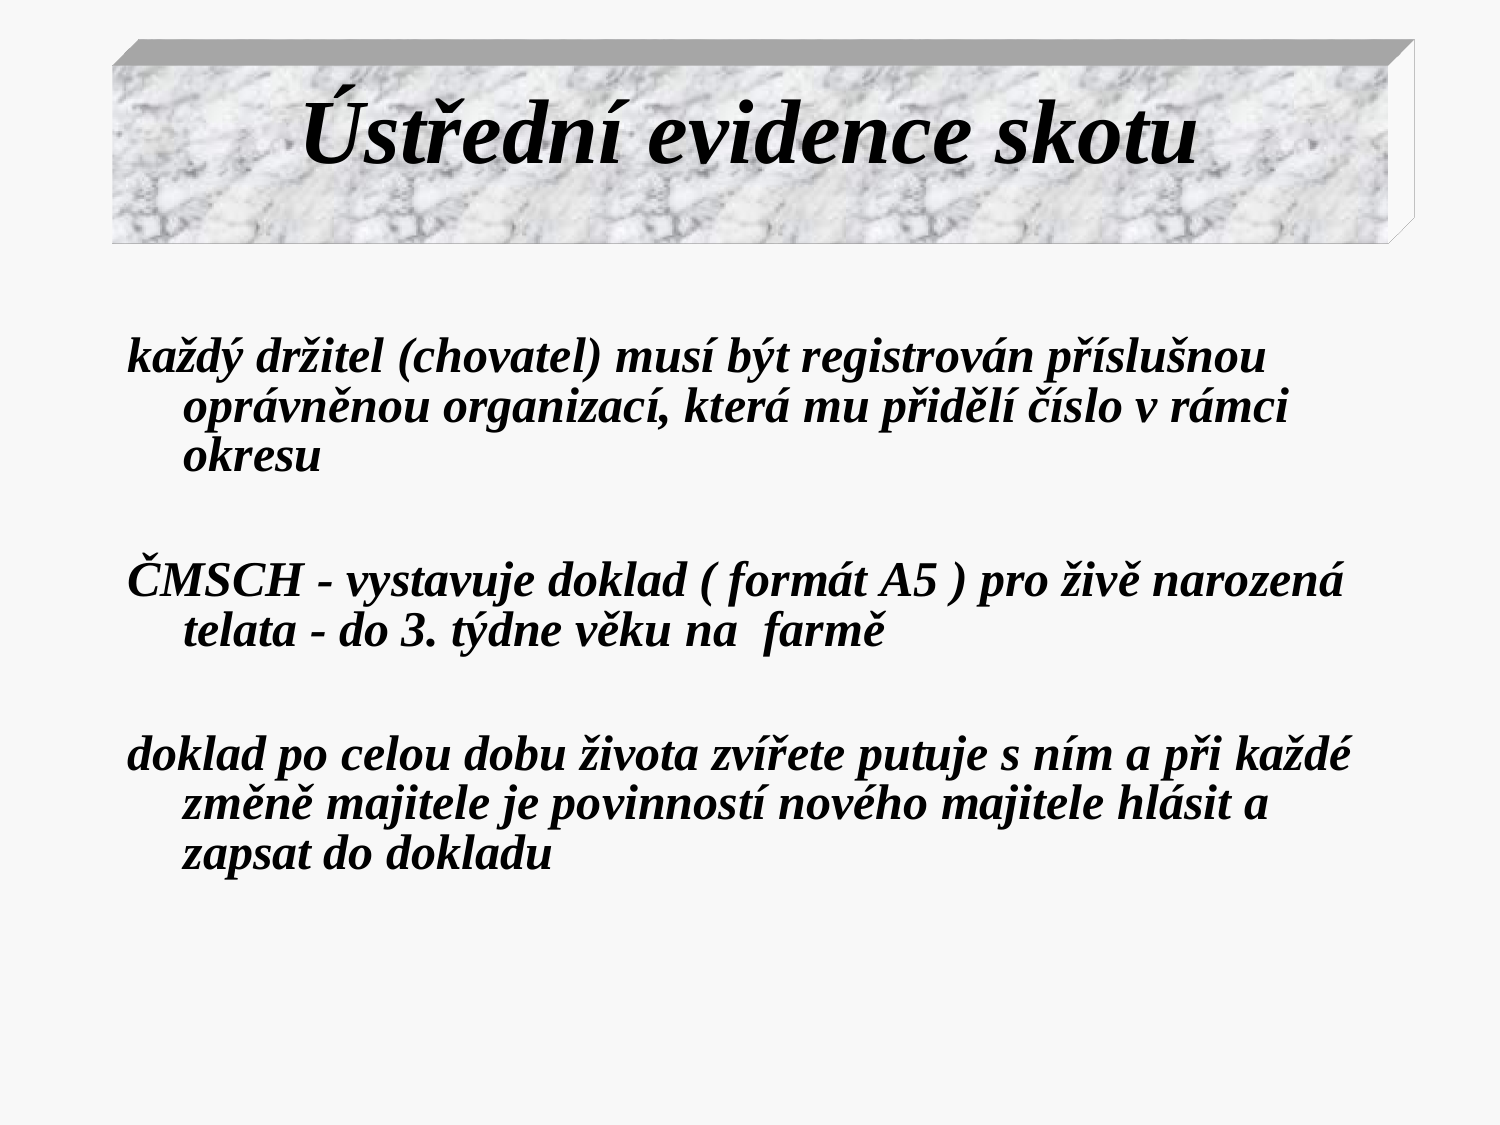

# Ústřední evidence skotu
každý držitel (chovatel) musí být registrován příslušnou oprávněnou organizací, která mu přidělí číslo v rámci okresu
ČMSCH - vystavuje doklad ( formát A5 ) pro živě narozená telata - do 3. týdne věku na farmě
doklad po celou dobu života zvířete putuje s ním a při každé změně majitele je povinností nového majitele hlásit a zapsat do dokladu